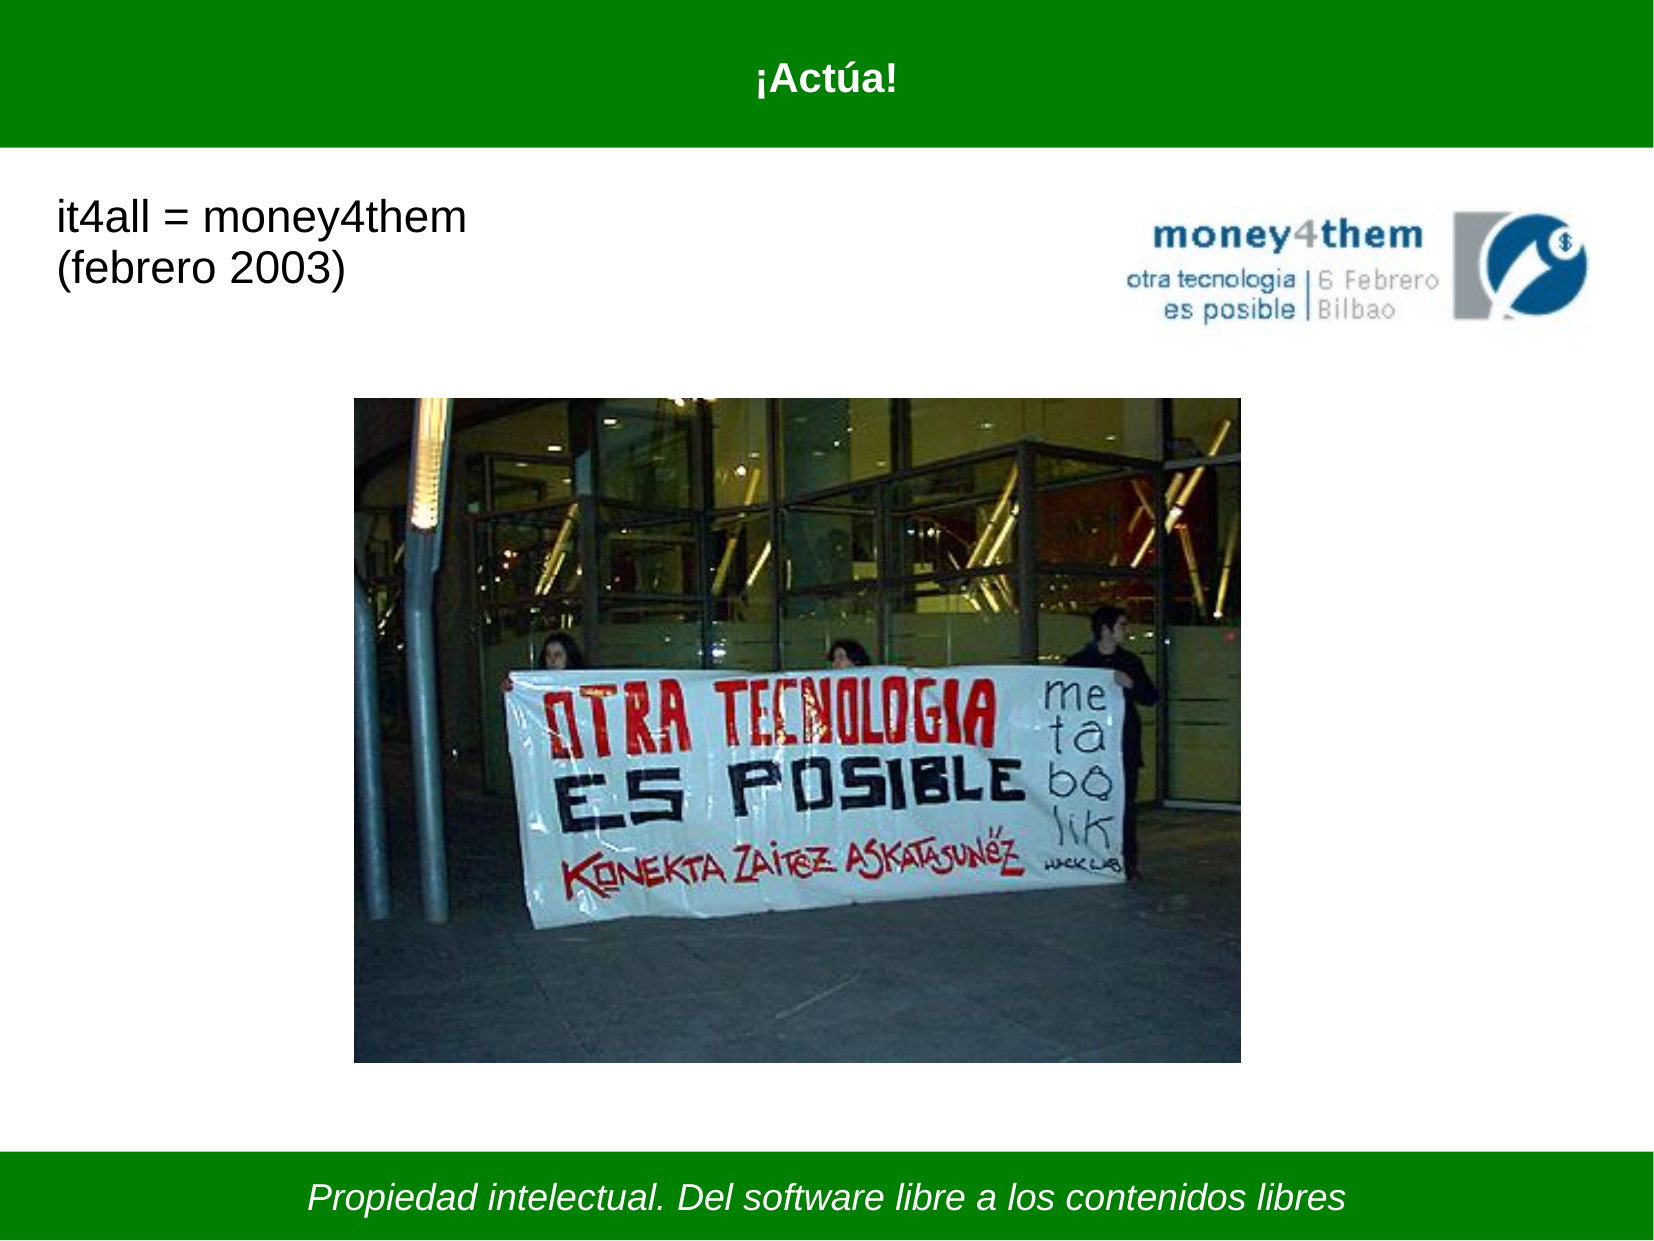

¡Actúa!
it4all = money4them
(febrero 2003)
Propiedad intelectual. Del software libre a los contenidos libres